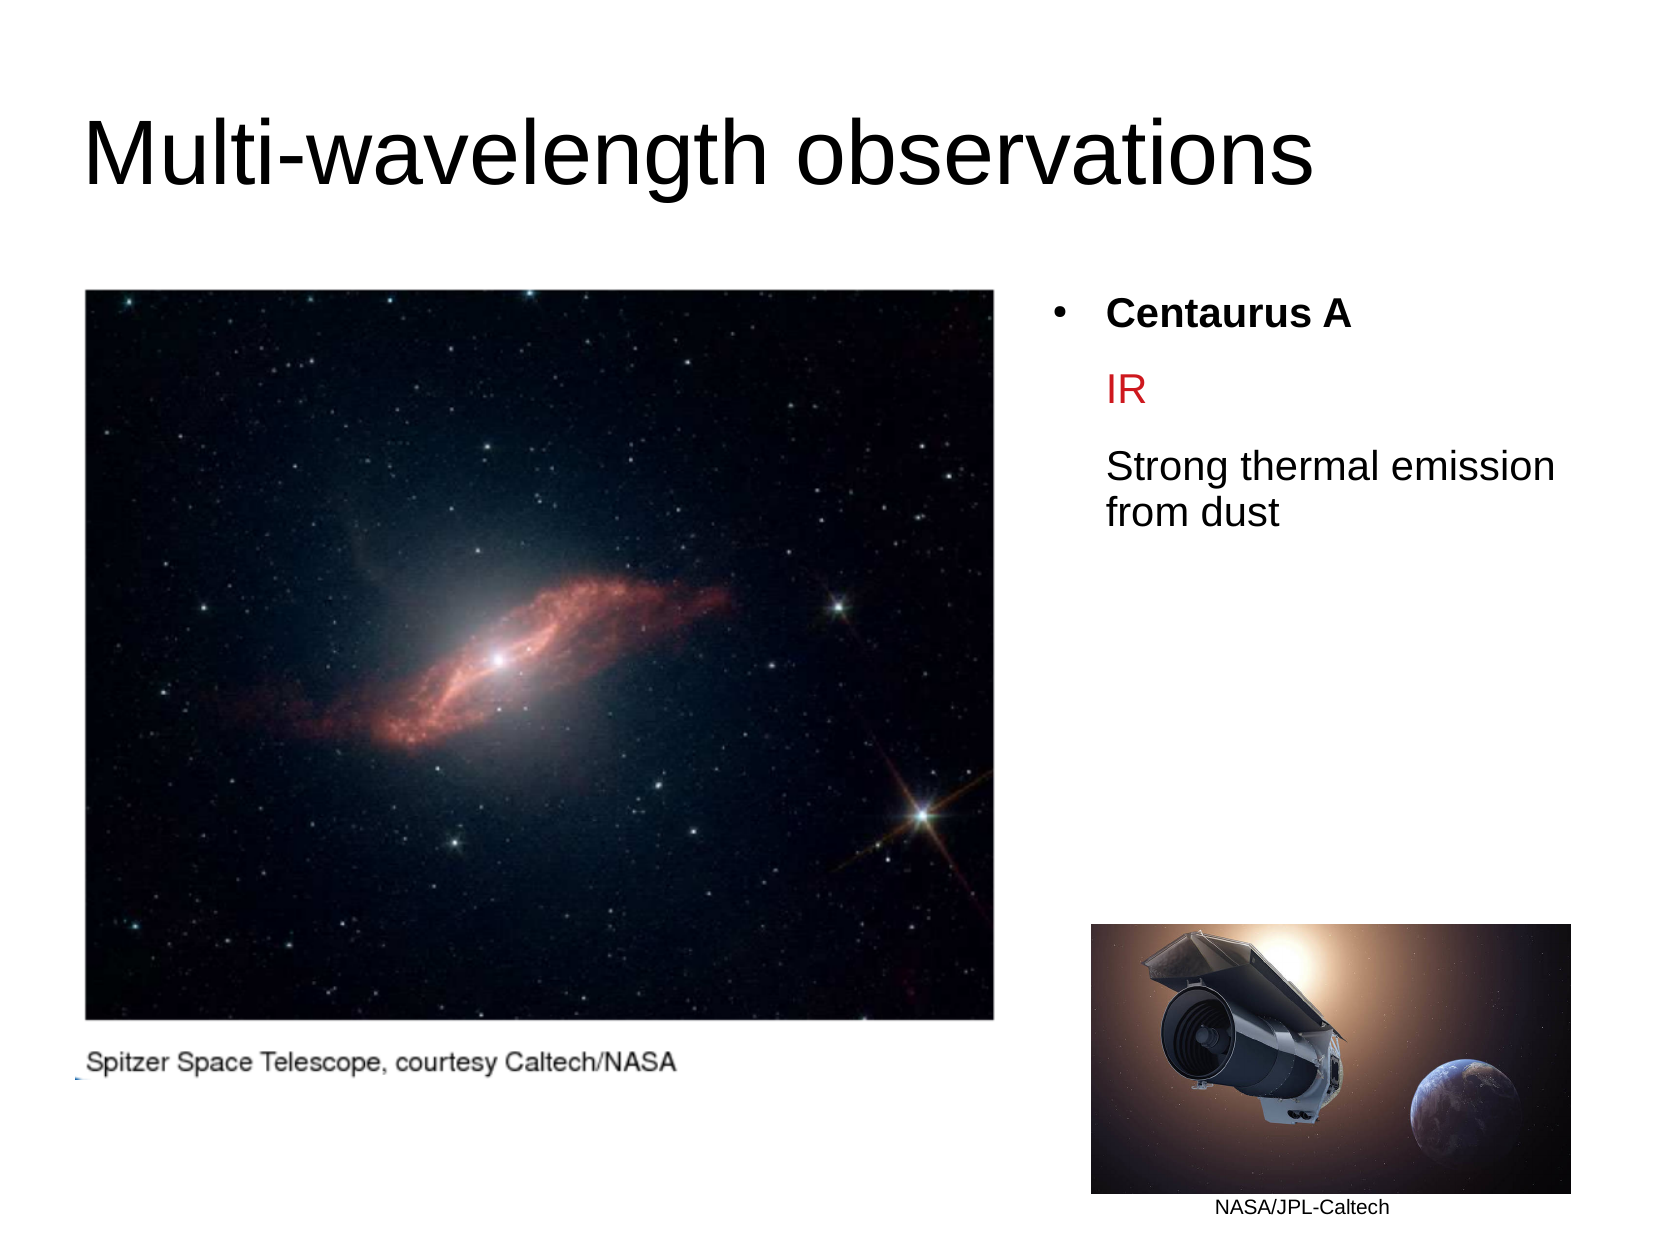

# Multi-wavelength observations
Centaurus A
IR
Strong thermal emission from dust
NASA/JPL-Caltech